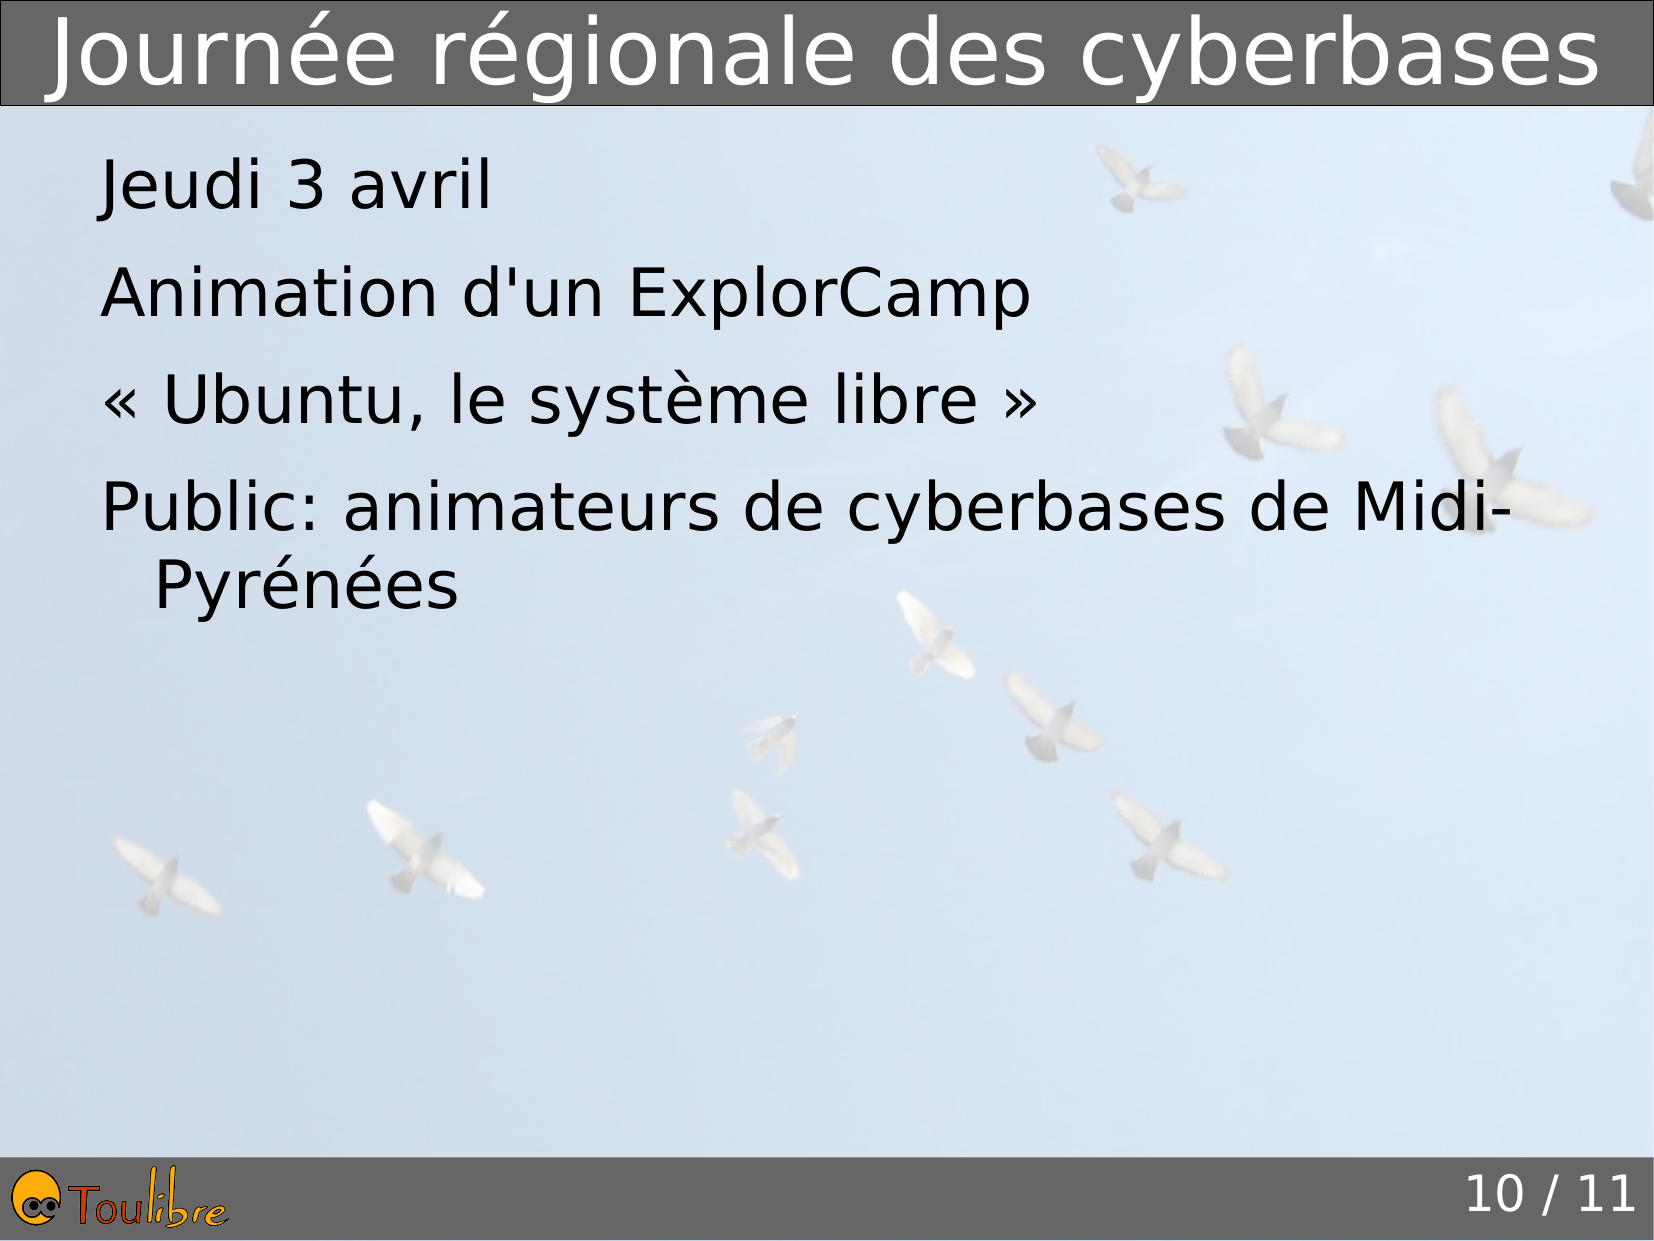

# Journée régionale des cyberbases
Jeudi 3 avril
Animation d'un ExplorCamp
« Ubuntu, le système libre »
Public: animateurs de cyberbases de Midi-Pyrénées